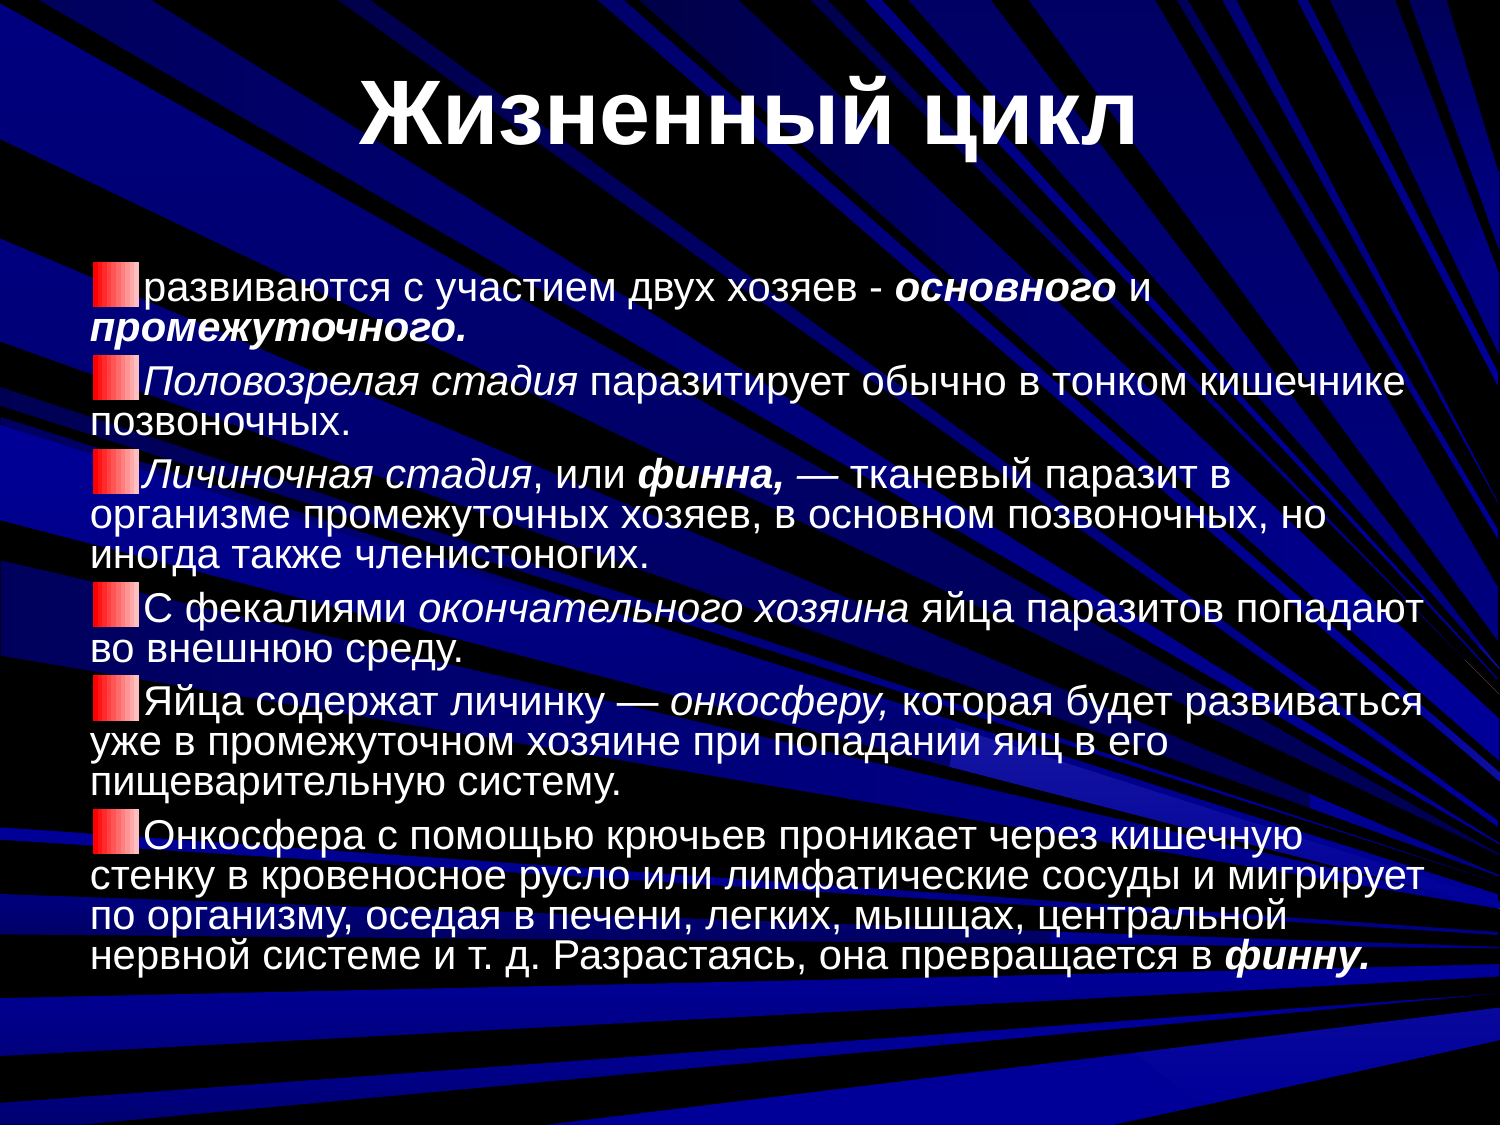

# Жизненный цикл
развиваются с участием двух хозяев - основного и промежуточного.
Половозрелая стадия паразитирует обычно в тонком кишечнике позвоночных.
Личиночная стадия, или финна, — тканевый паразит в организме промежуточных хозяев, в основном позвоночных, но иногда также членистоногих.
С фекалиями окончательного хозяина яйца паразитов попадают во внешнюю среду.
Яйца содержат личинку — онкосферу, которая будет развиваться уже в промежуточном хозяине при попадании яиц в его пищеварительную систему.
Онкосфера с помощью крючьев проникает через кишечную стенку в кровеносное русло или лимфатические сосуды и мигрирует по организму, оседая в печени, легких, мышцах, центральной нервной системе и т. д. Разрастаясь, она превращается в финну.